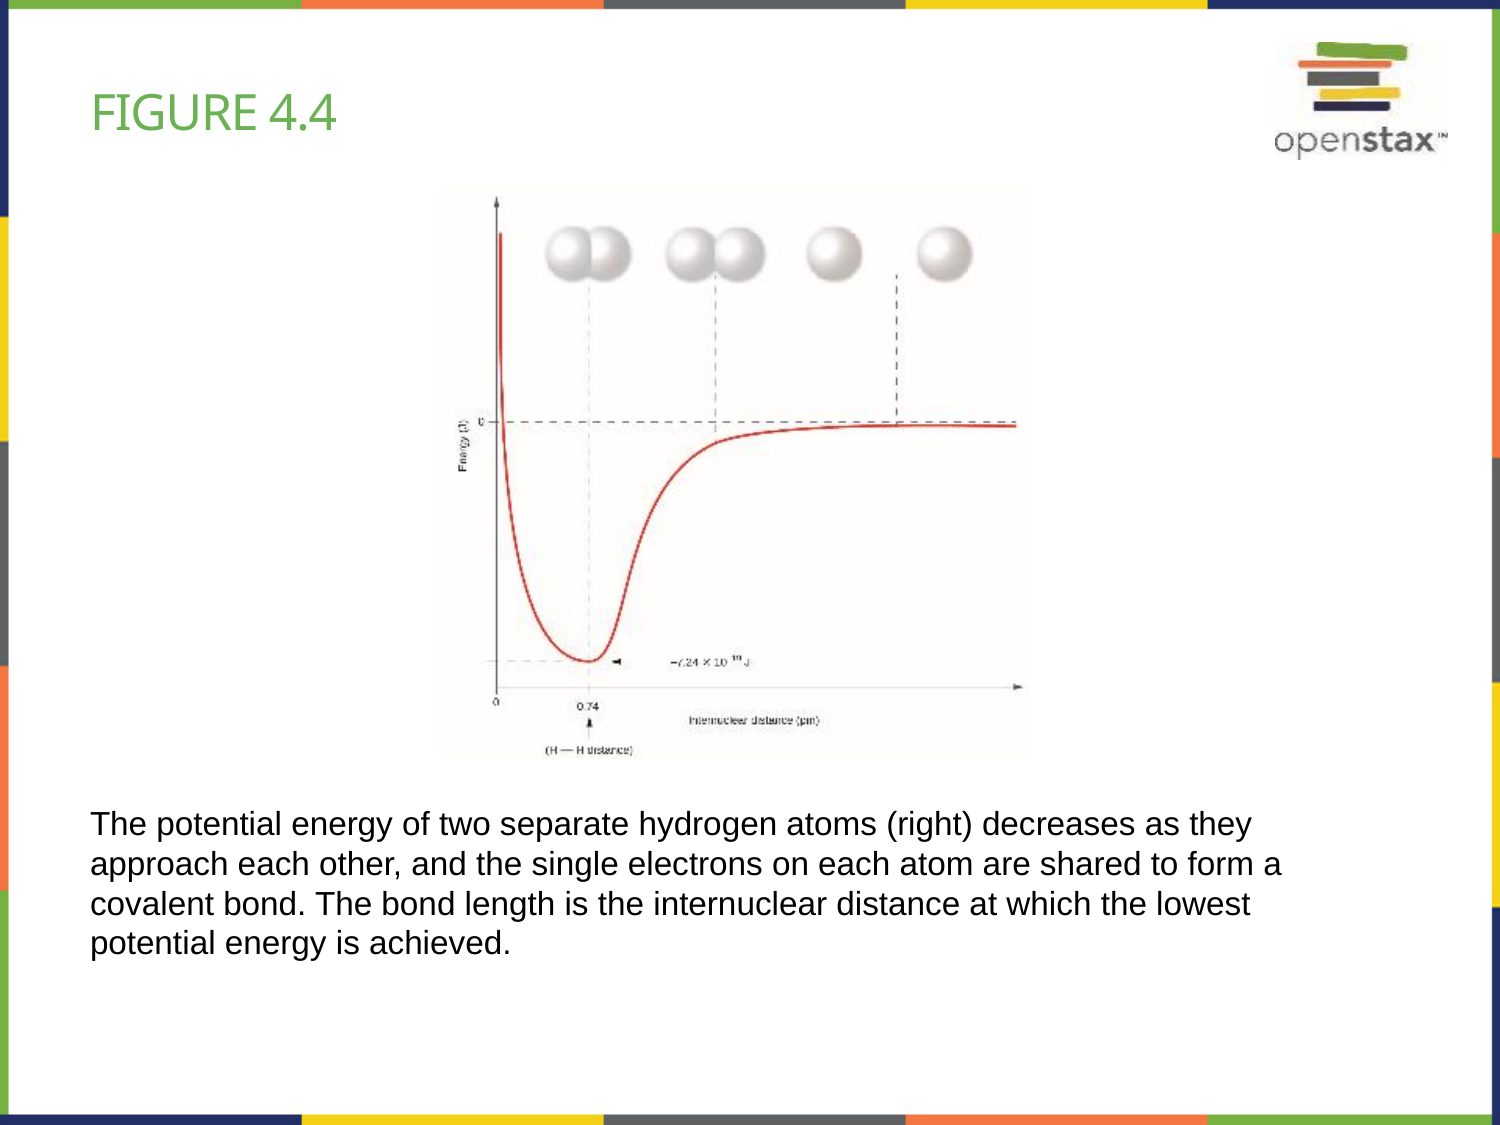

# Figure 4.4
The potential energy of two separate hydrogen atoms (right) decreases as they approach each other, and the single electrons on each atom are shared to form a covalent bond. The bond length is the internuclear distance at which the lowest potential energy is achieved.